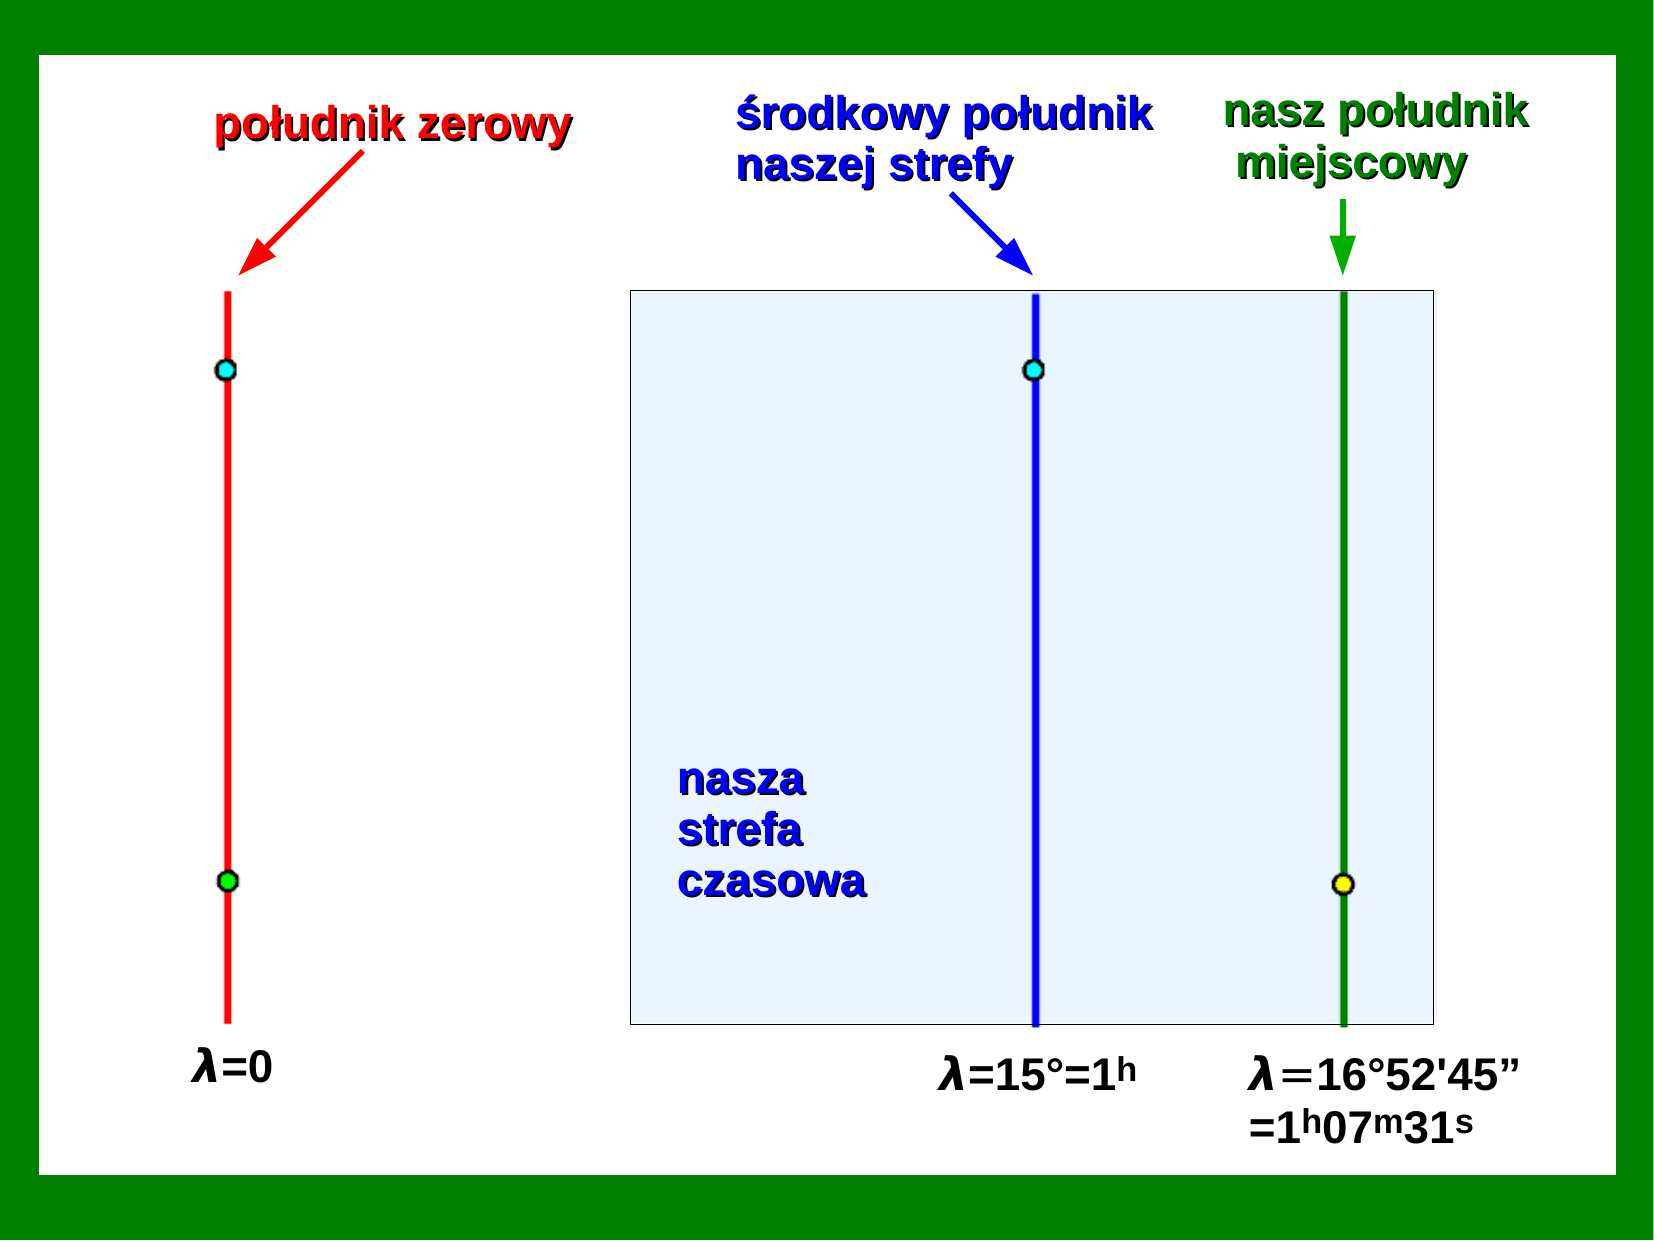

nasz południk
 miejscowy
środkowy południk
naszej strefy
południk zerowy
nasza
strefa
czasowa
λ=0
λ=16°52'45”
=1h07m31s
λ=15°=1h